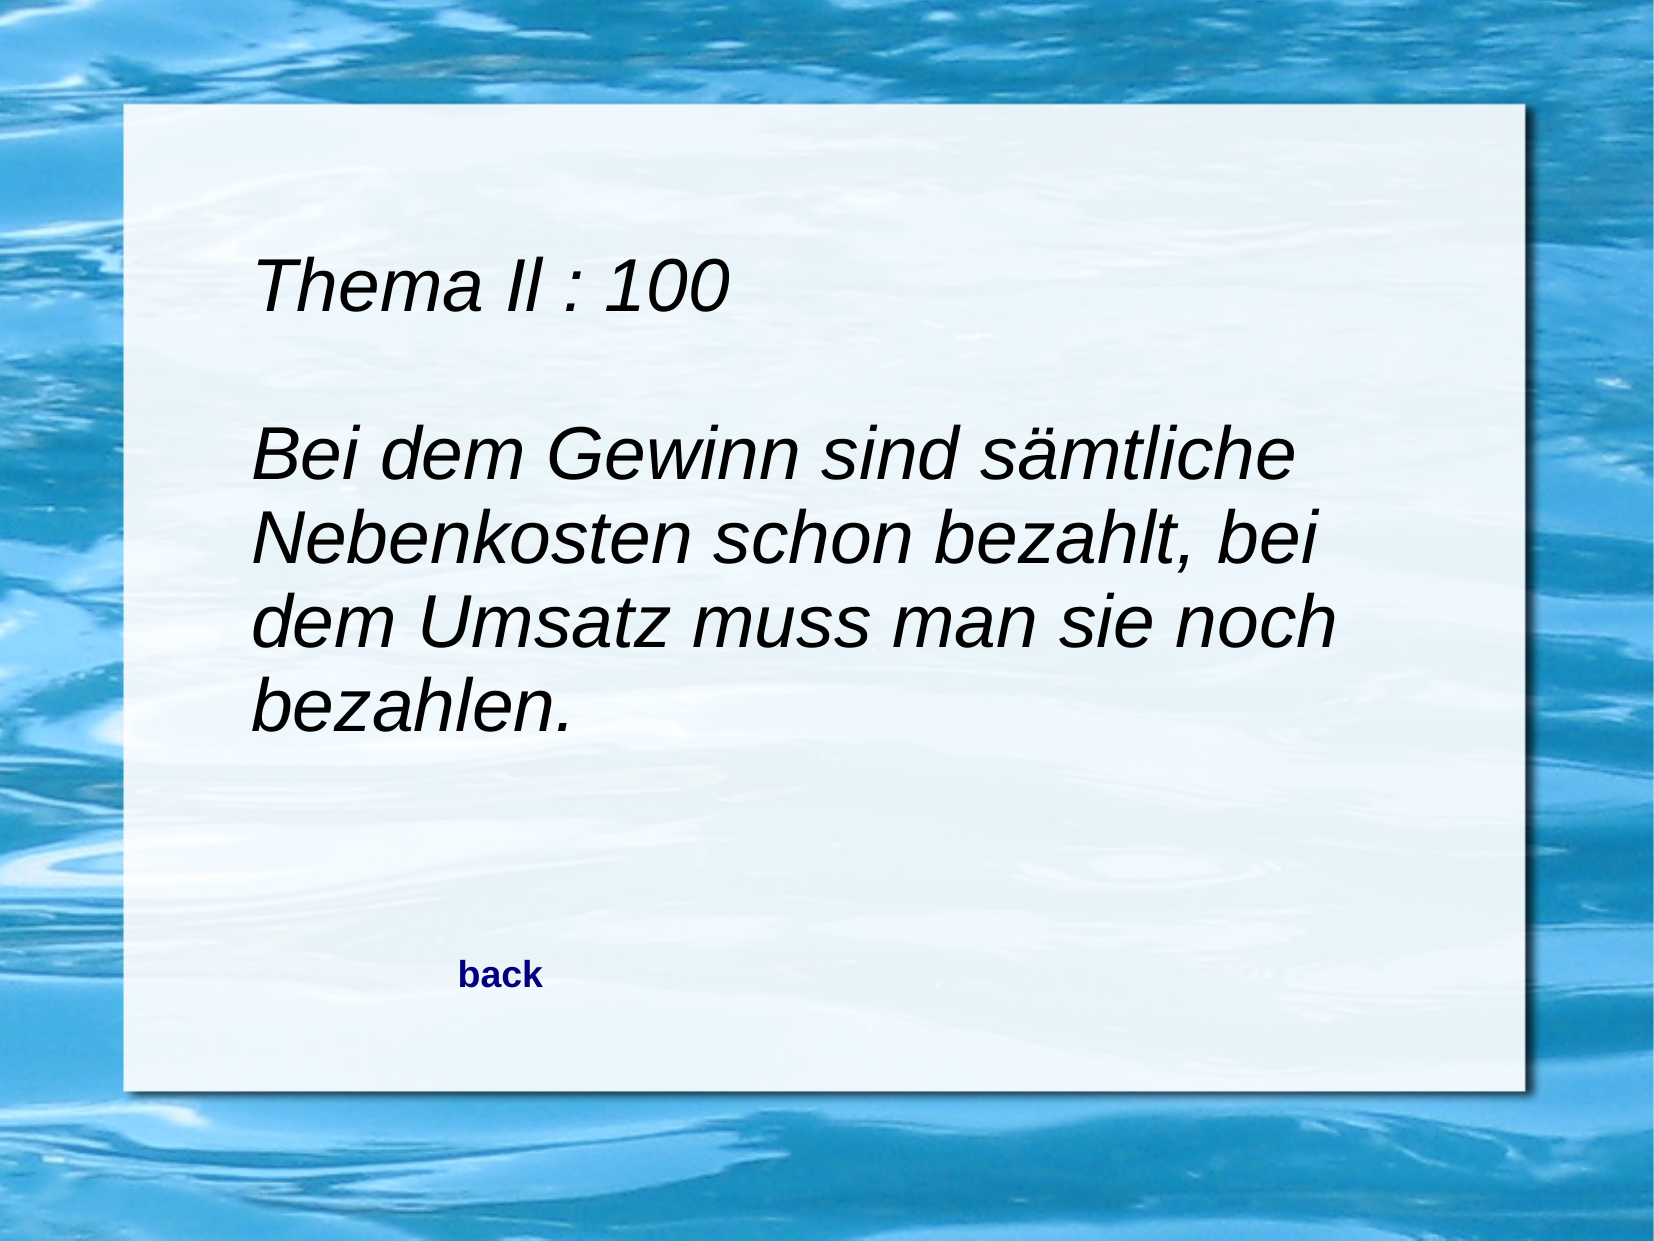

Thema Il : 100
Bei dem Gewinn sind sämtliche Nebenkosten schon bezahlt, bei dem Umsatz muss man sie noch bezahlen.
back